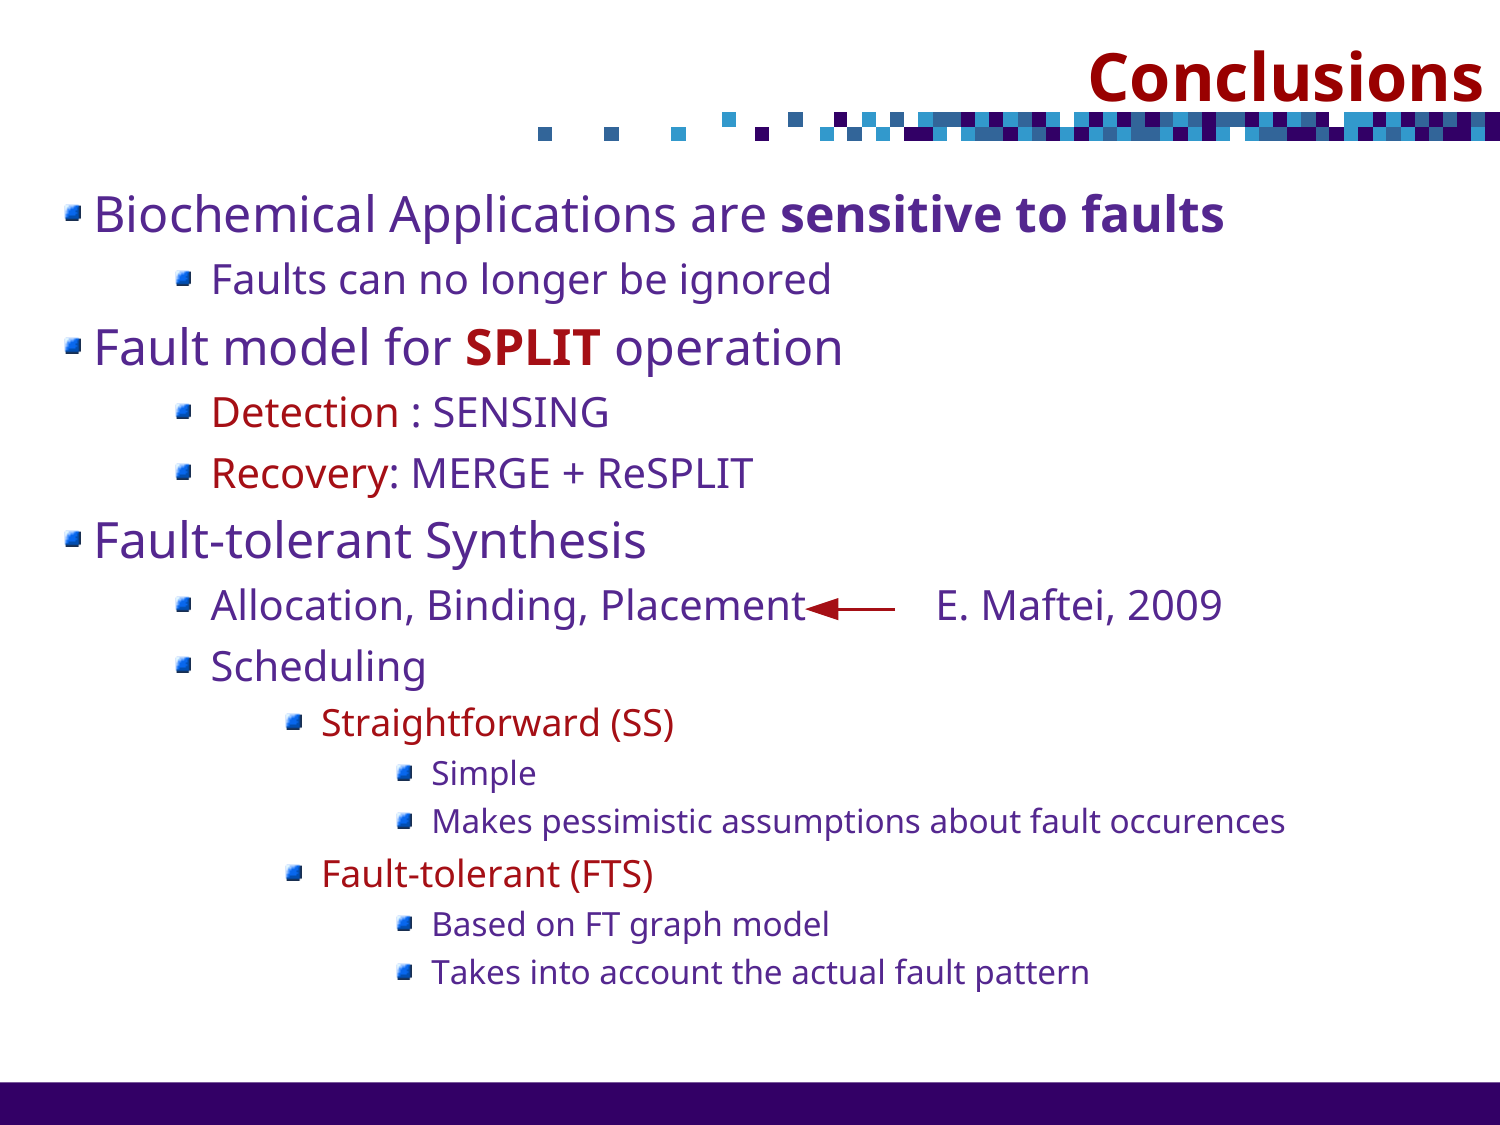

# Conclusions
 Biochemical Applications are sensitive to faults
Faults can no longer be ignored
 Fault model for SPLIT operation
Detection : SENSING
Recovery: MERGE + ReSPLIT
 Fault-tolerant Synthesis
Allocation, Binding, Placement E. Maftei, 2009
Scheduling
Straightforward (SS)
Simple
Makes pessimistic assumptions about fault occurences
Fault-tolerant (FTS)
Based on FT graph model
Takes into account the actual fault pattern